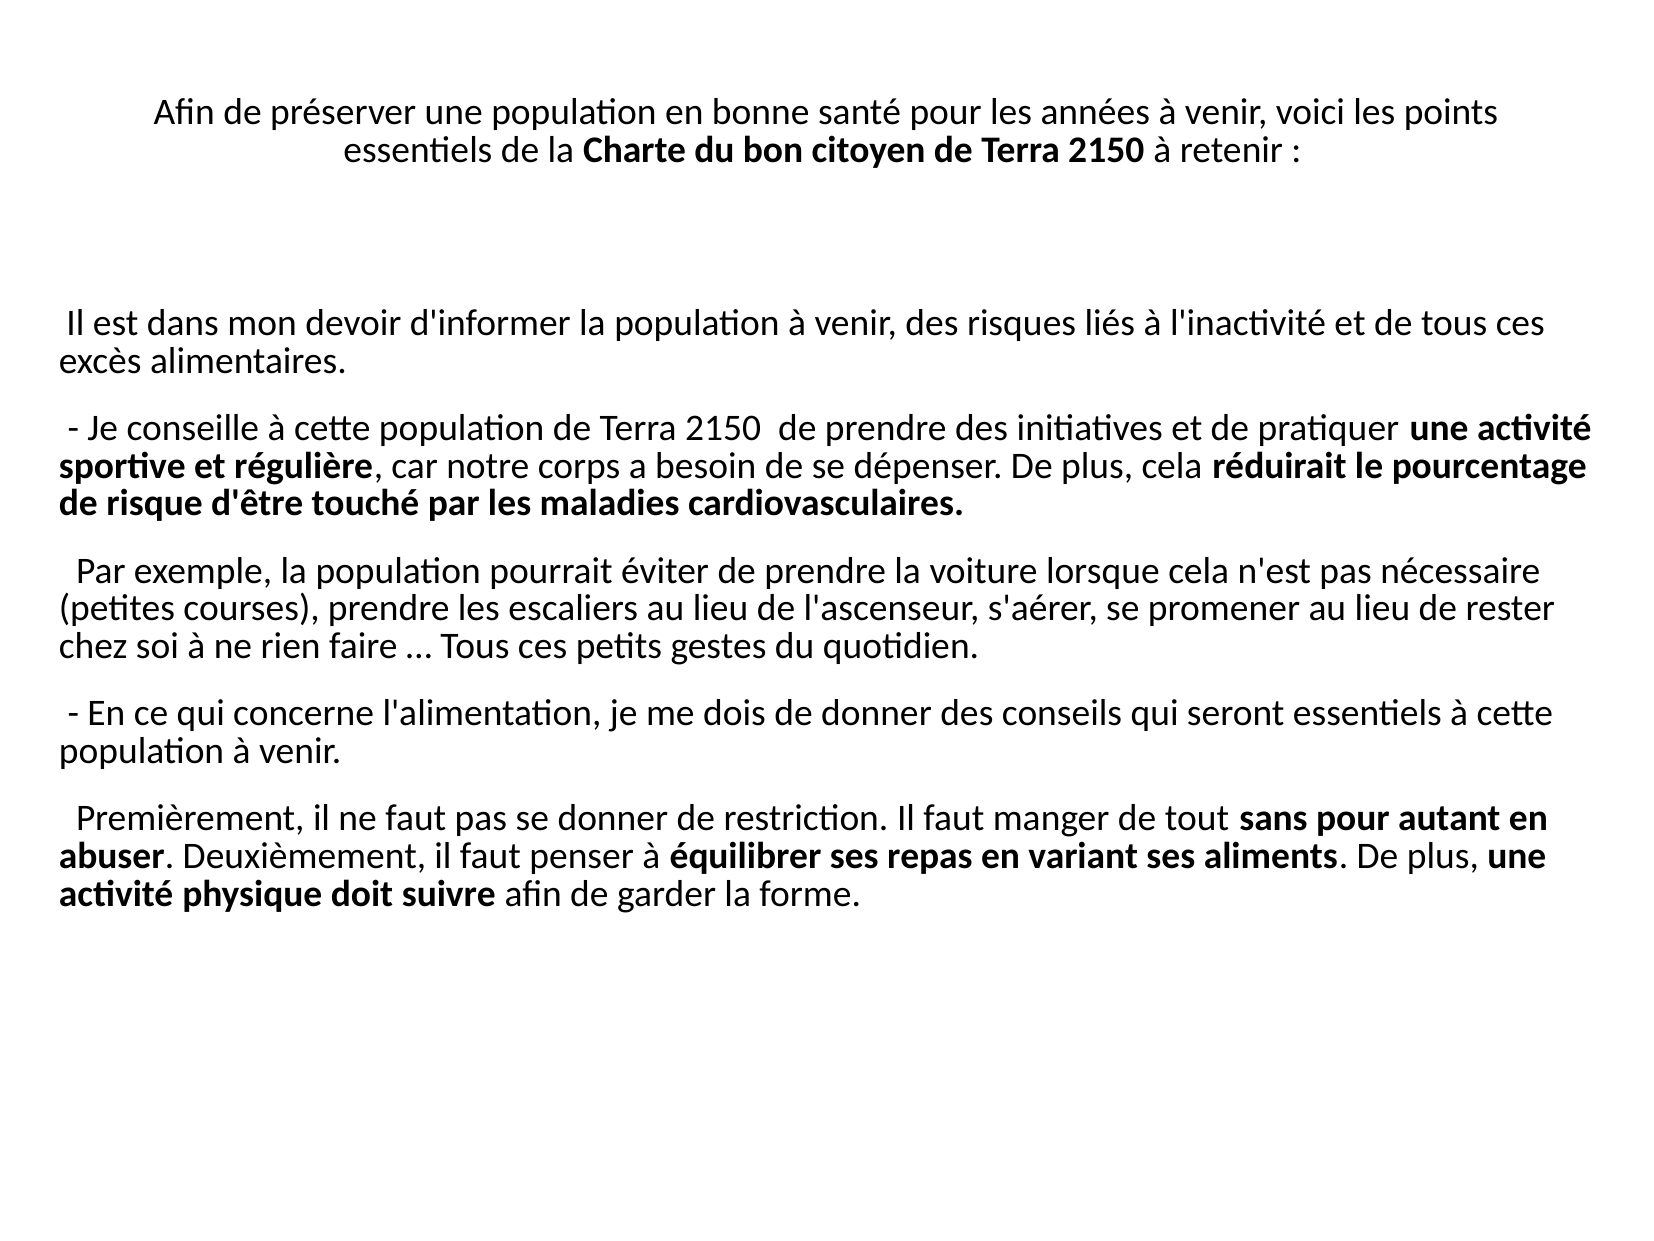

# Afin de préserver une population en bonne santé pour les années à venir, voici les points essentiels de la Charte du bon citoyen de Terra 2150 à retenir :
 Il est dans mon devoir d'informer la population à venir, des risques liés à l'inactivité et de tous ces excès alimentaires.
 - Je conseille à cette population de Terra 2150 de prendre des initiatives et de pratiquer une activité sportive et régulière, car notre corps a besoin de se dépenser. De plus, cela réduirait le pourcentage de risque d'être touché par les maladies cardiovasculaires.
 Par exemple, la population pourrait éviter de prendre la voiture lorsque cela n'est pas nécessaire (petites courses), prendre les escaliers au lieu de l'ascenseur, s'aérer, se promener au lieu de rester chez soi à ne rien faire … Tous ces petits gestes du quotidien.
 - En ce qui concerne l'alimentation, je me dois de donner des conseils qui seront essentiels à cette population à venir.
 Premièrement, il ne faut pas se donner de restriction. Il faut manger de tout sans pour autant en abuser. Deuxièmement, il faut penser à équilibrer ses repas en variant ses aliments. De plus, une activité physique doit suivre afin de garder la forme.